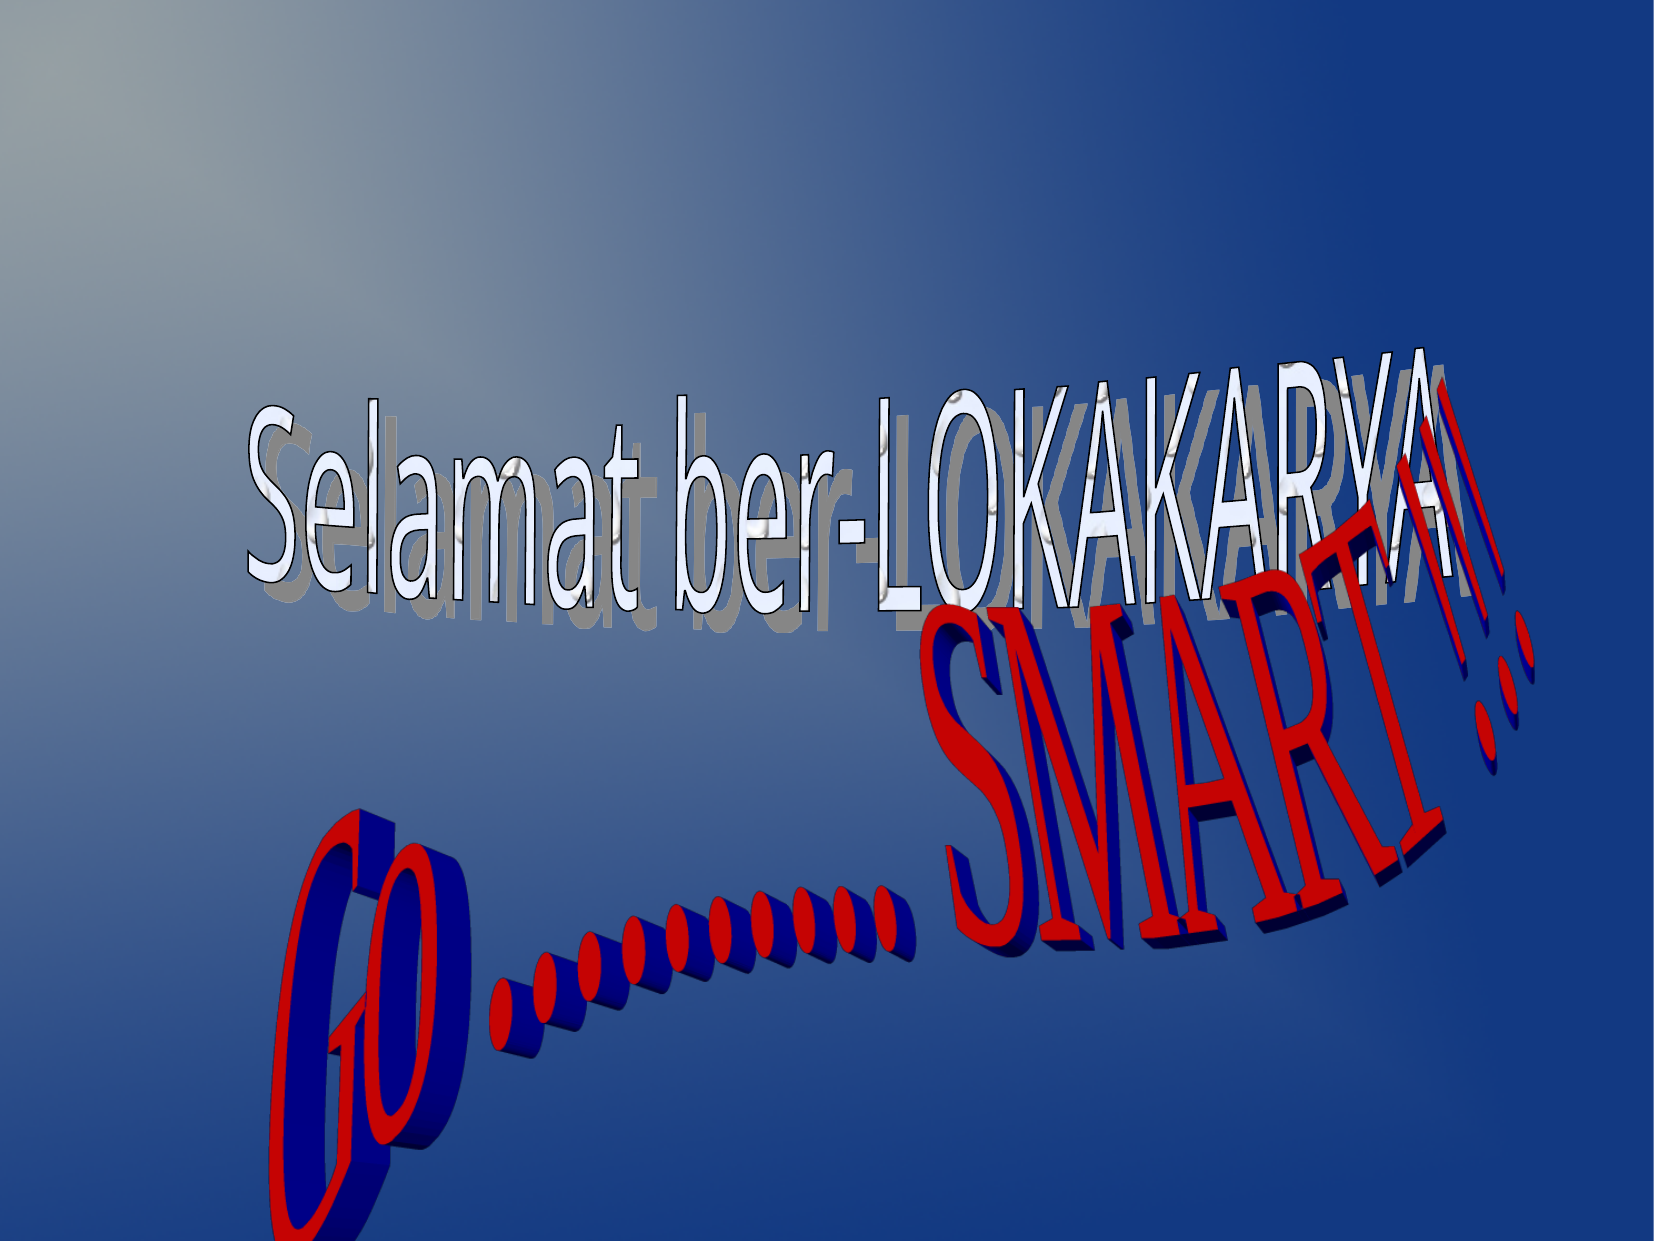

#
Selamat ber-LOKAKARYA
Go .......... SMART !!!